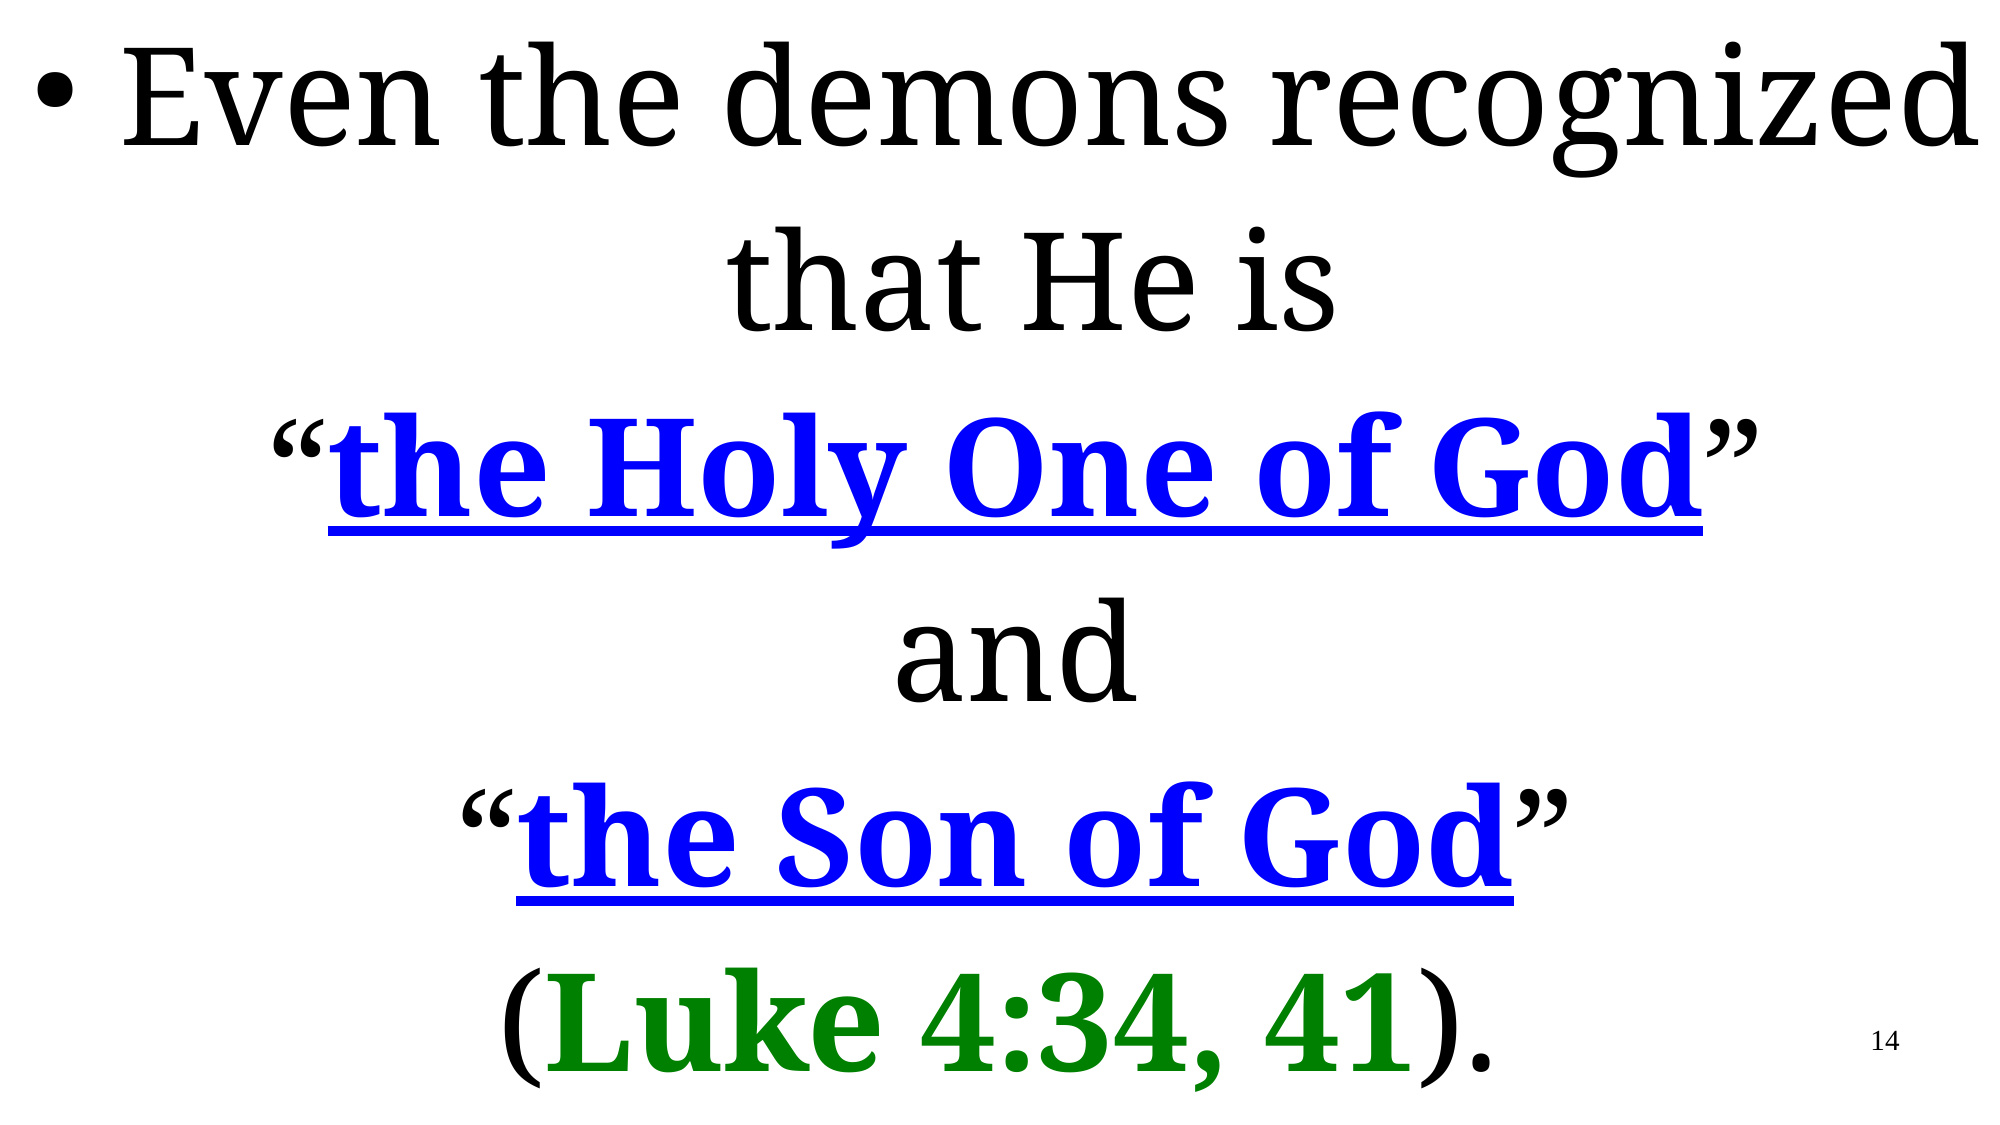

# Even the demons recognized that He is “the Holy One of God” and “the Son of God” (Luke 4:34, 41).
14